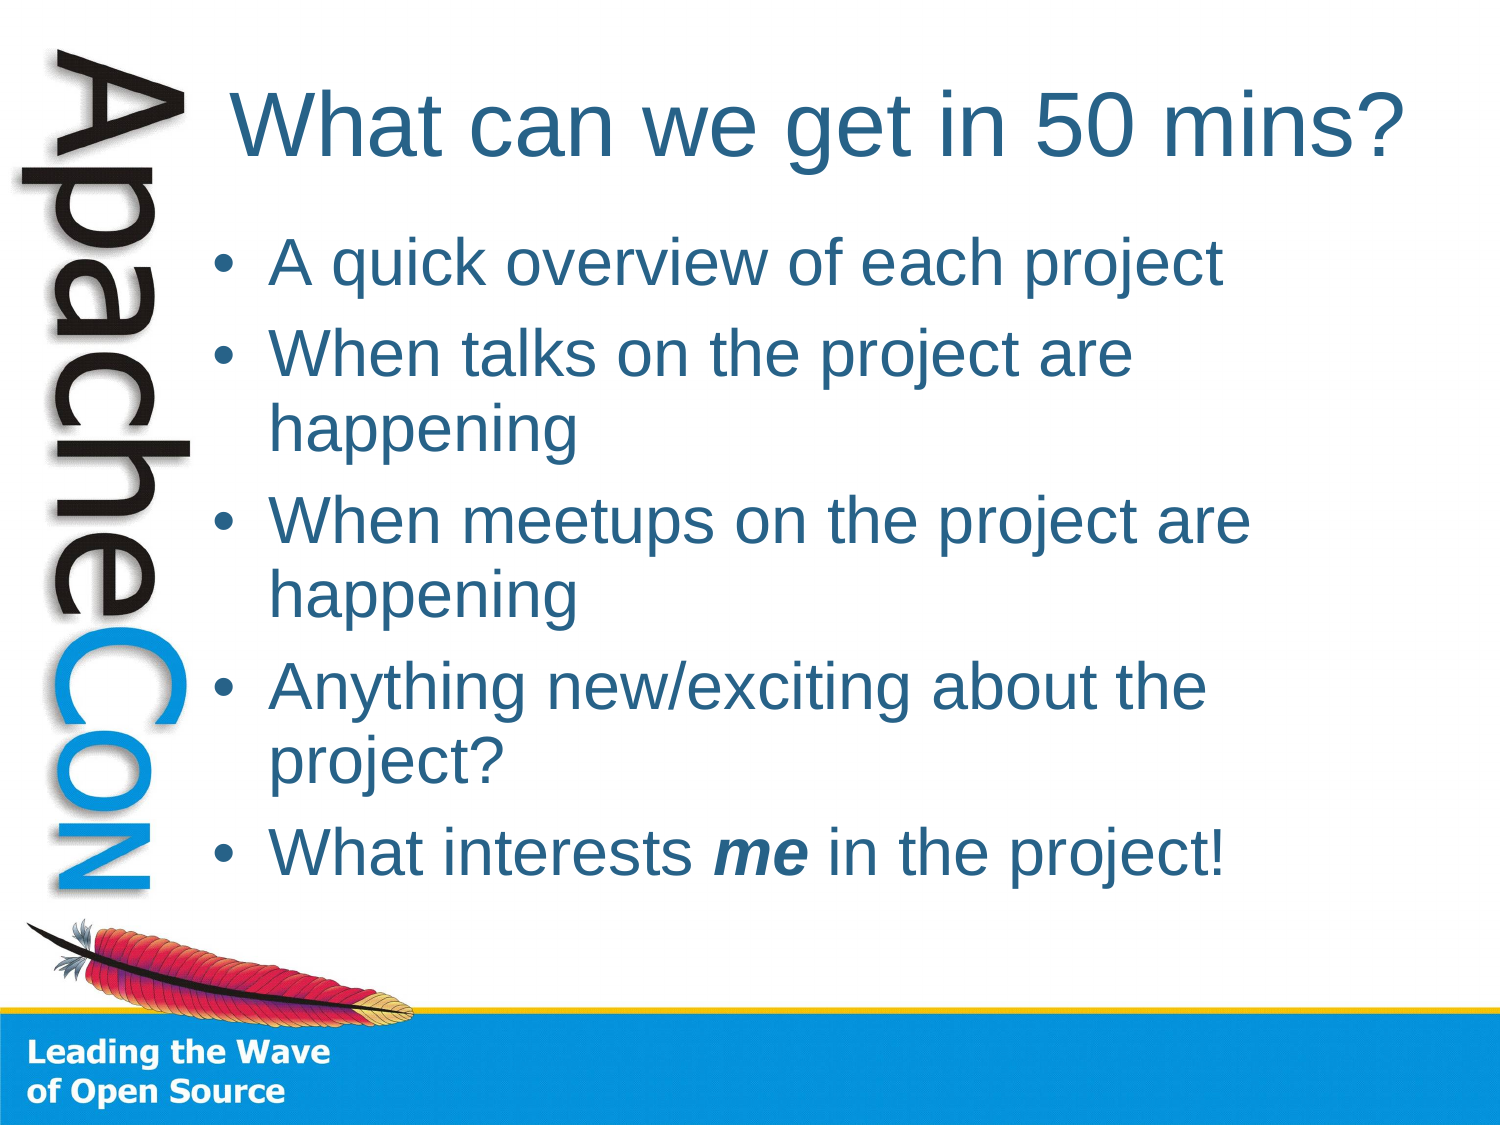

# What can we get in 50 mins?
A quick overview of each project
When talks on the project are happening
When meetups on the project are happening
Anything new/exciting about the project?
What interests me in the project!